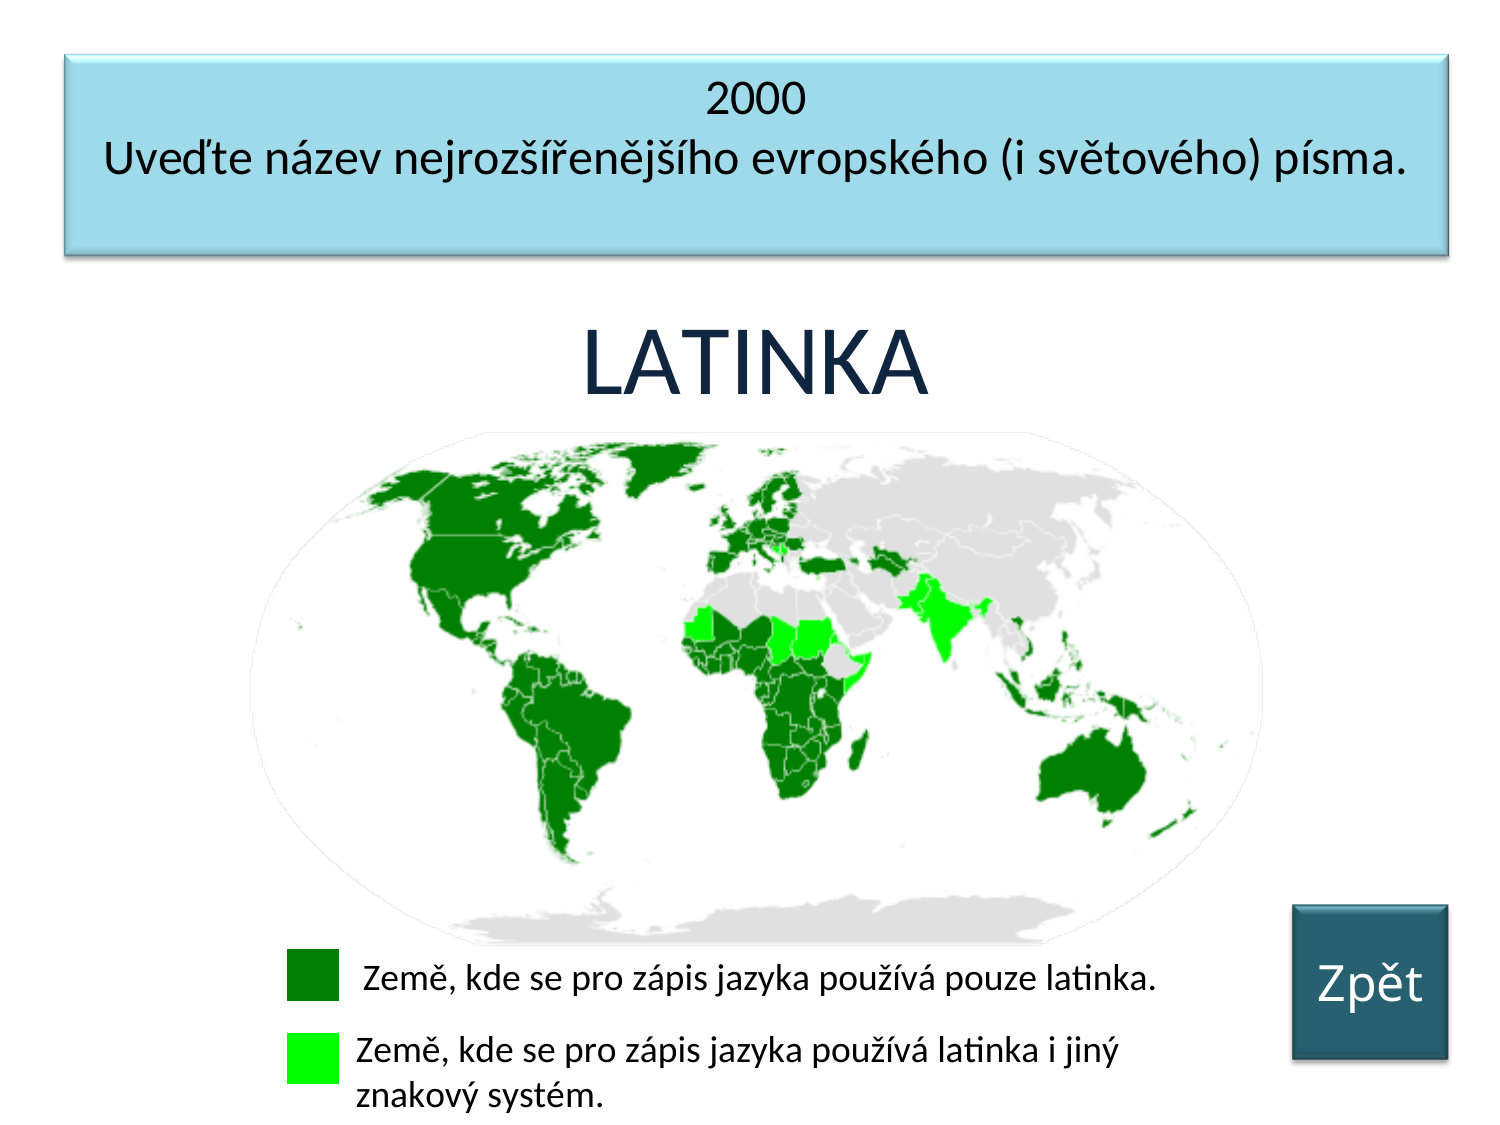

2000
Uveďte název nejrozšířenějšího evropského (i světového) písma.
LATINKA
Zpět
Země, kde se pro zápis jazyka používá pouze latinka.
Země, kde se pro zápis jazyka používá latinka i jiný znakový systém.